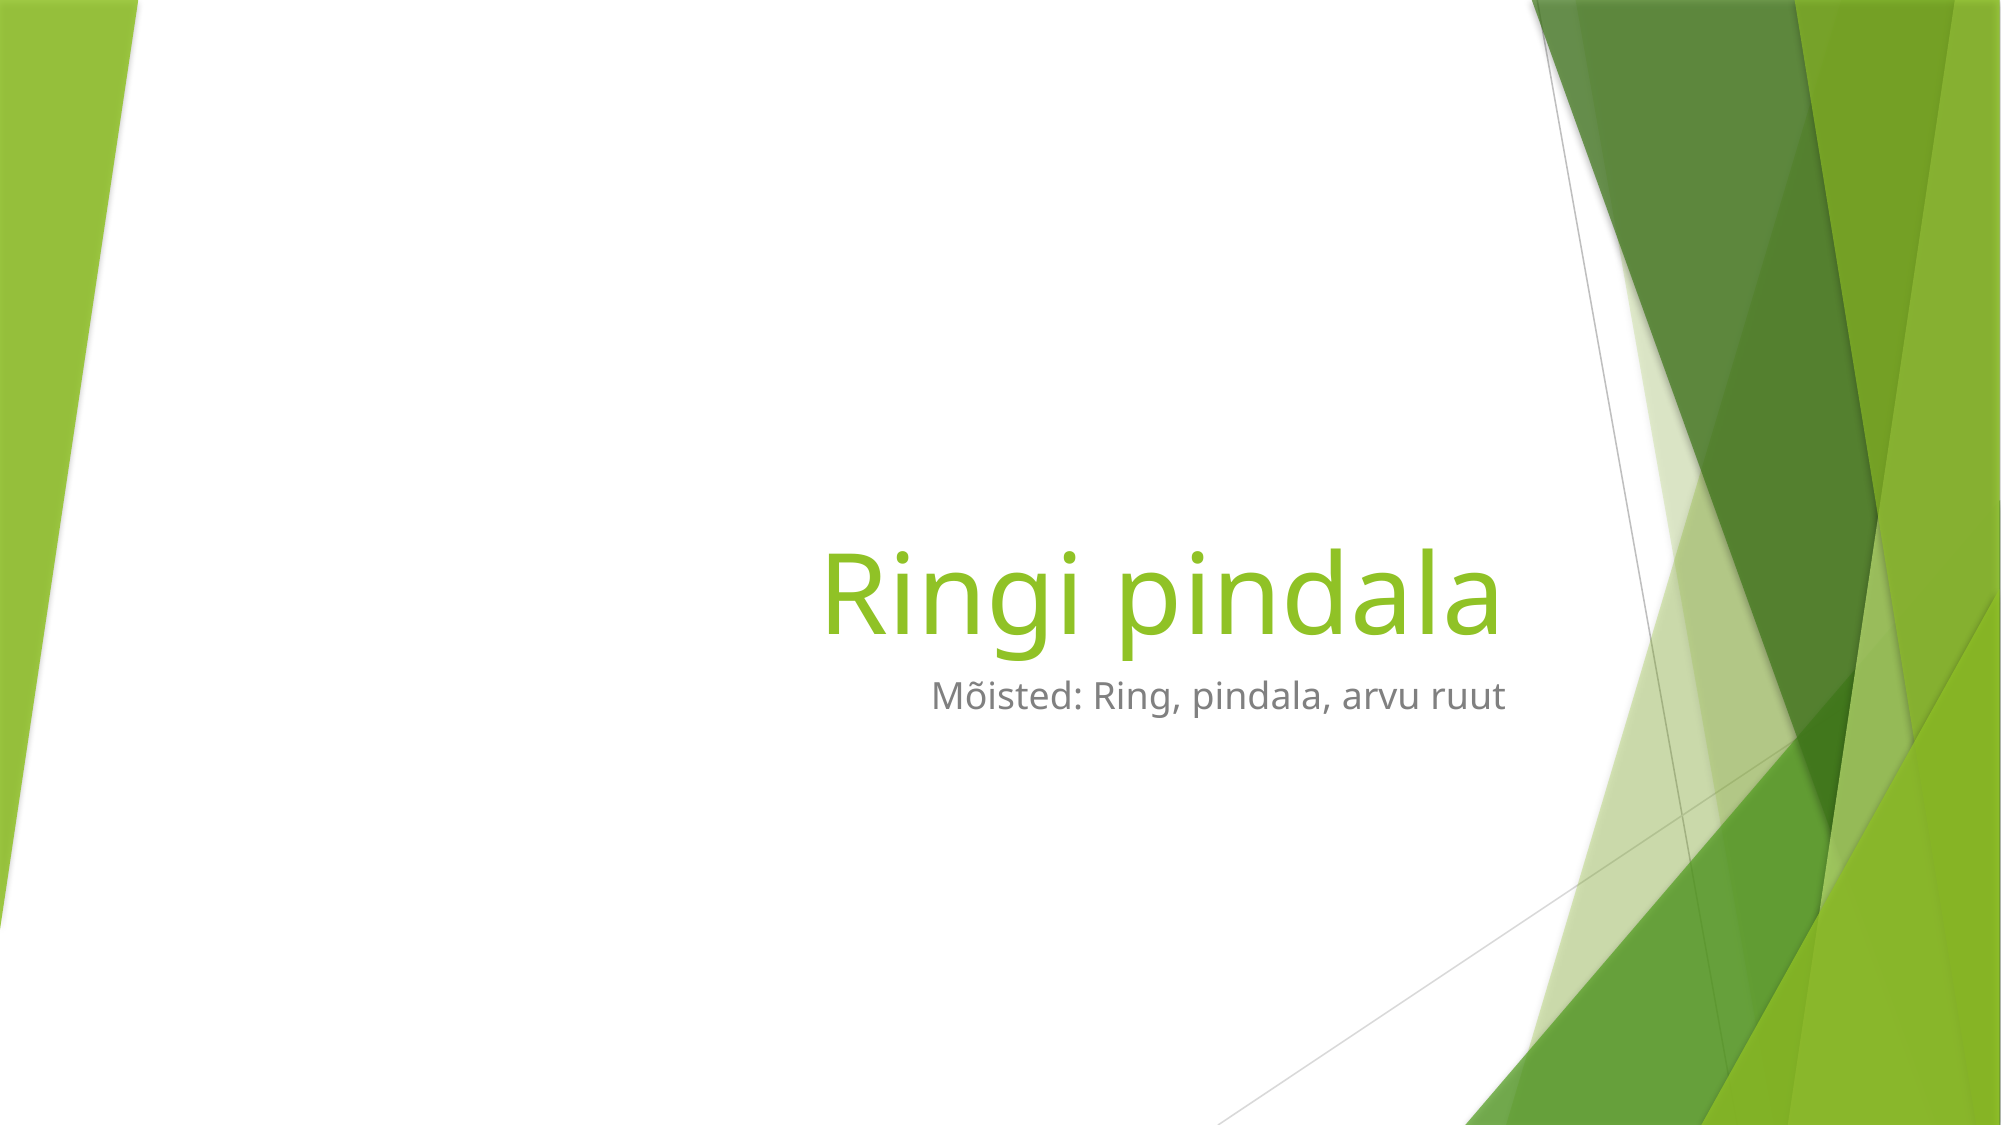

# Ringi pindala
Mõisted: Ring, pindala, arvu ruut